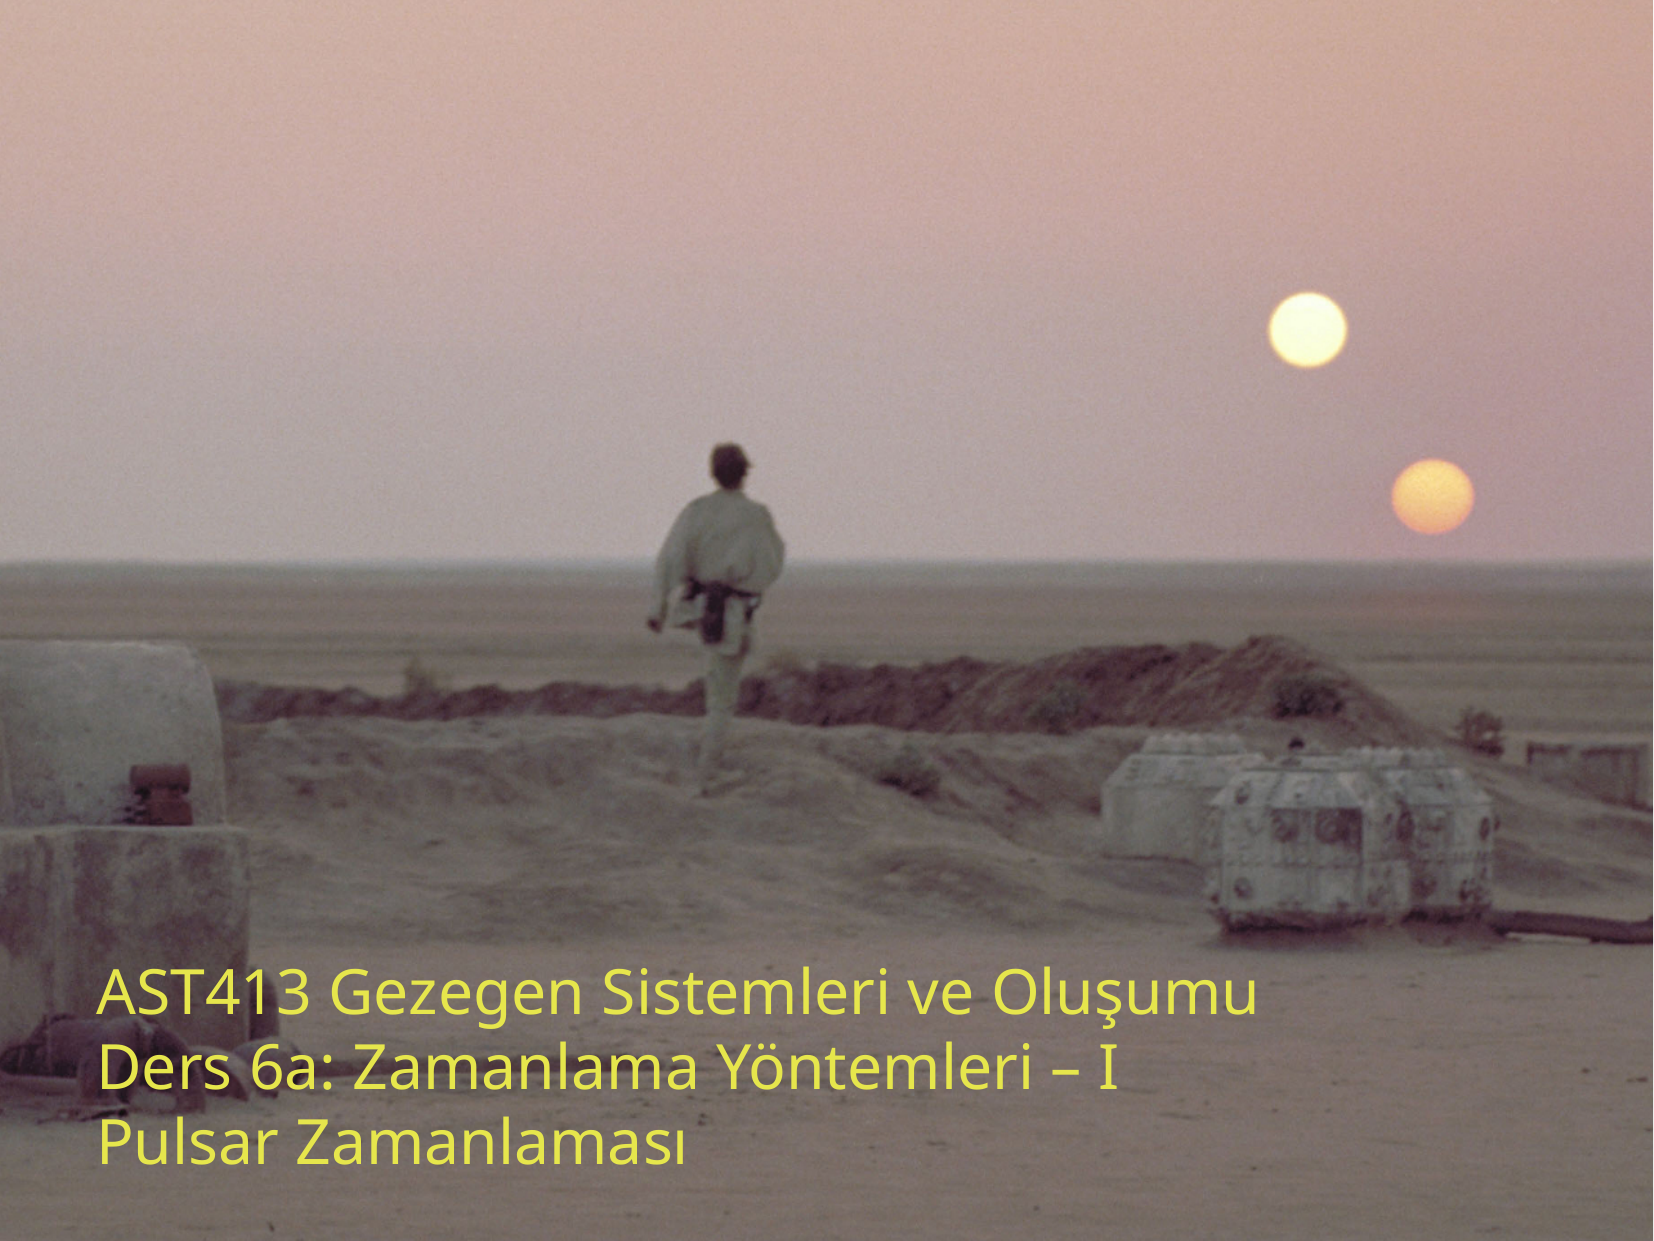

# AST413 Gezegen Sistemleri ve Oluşumu Ders 6a: Zamanlama Yöntemleri – I Pulsar Zamanlaması